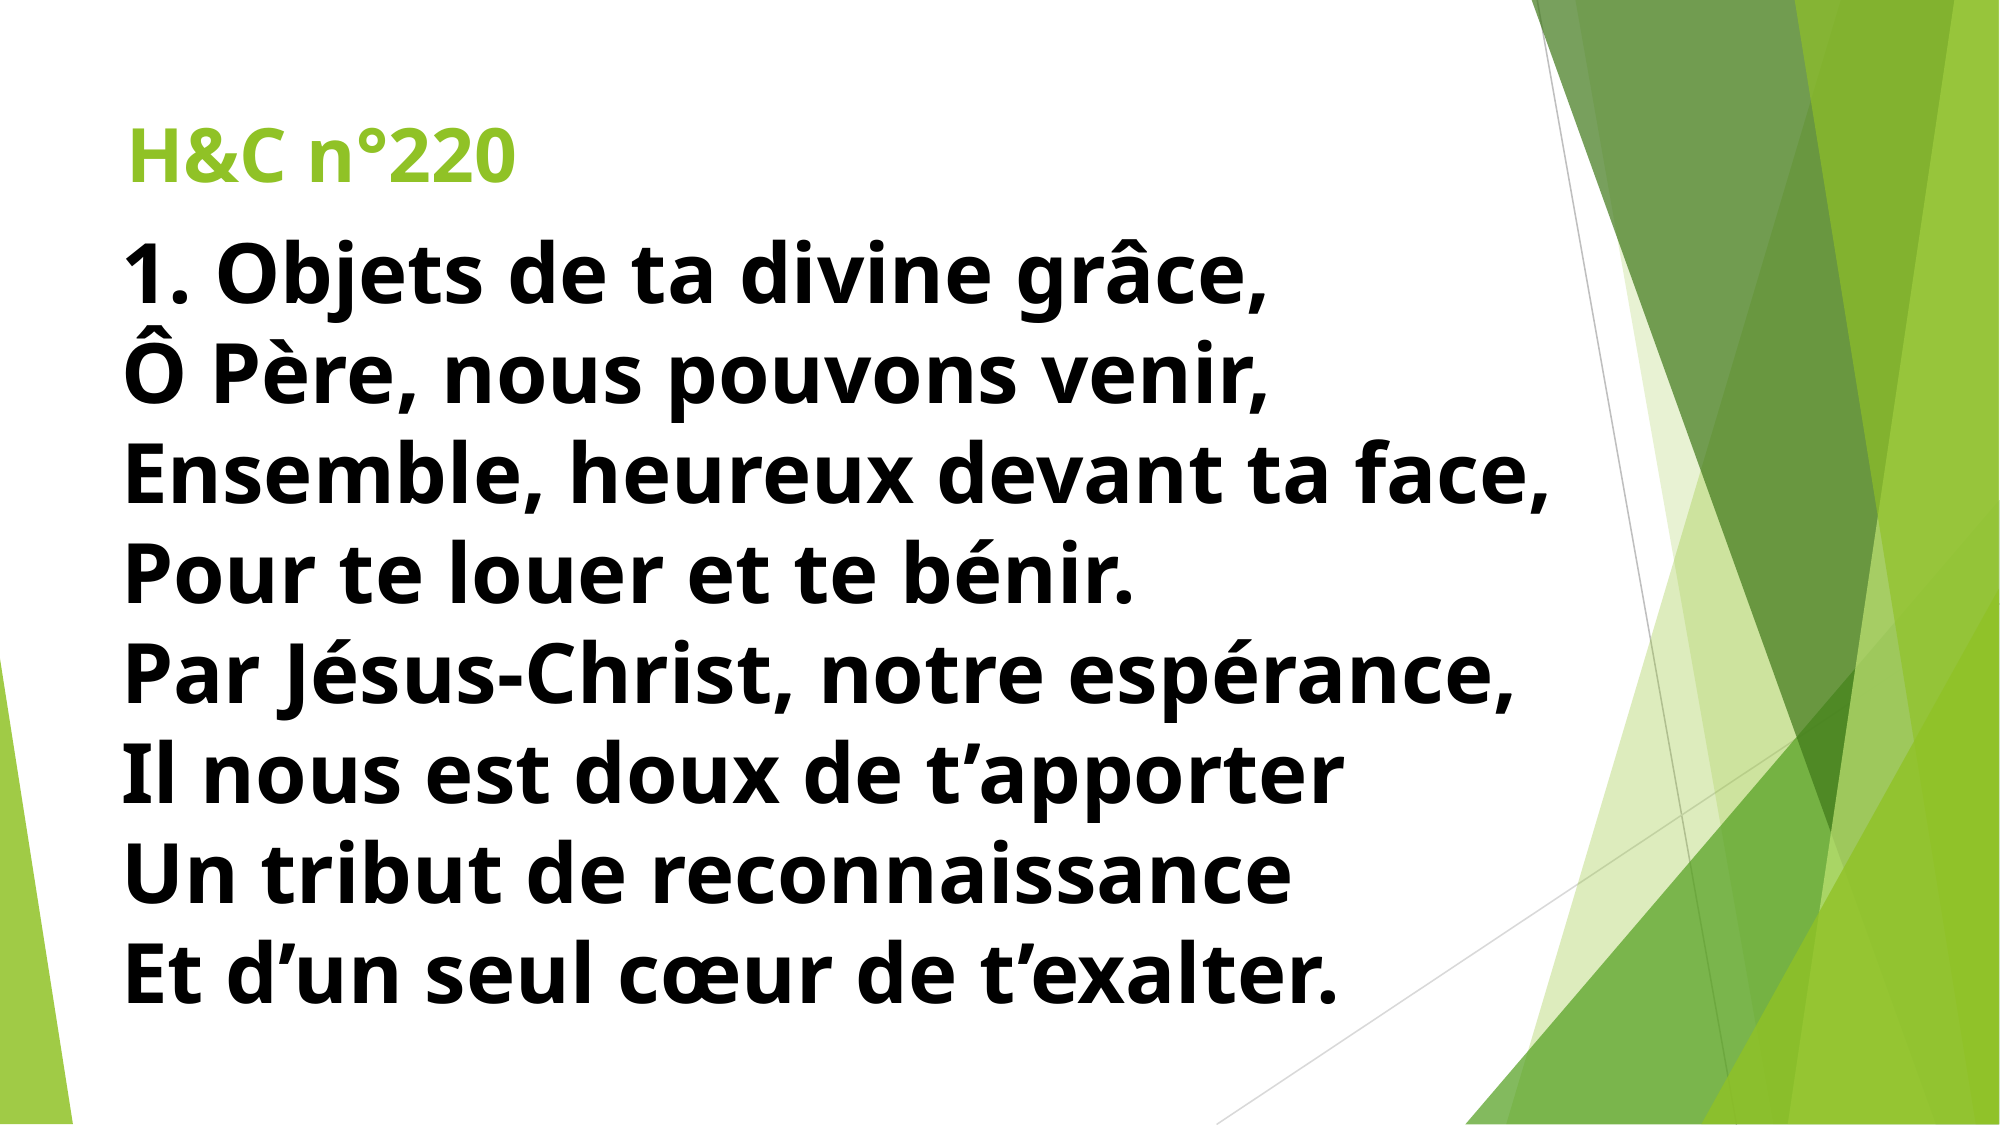

H&C n°220
1. Objets de ta divine grâce,
Ô Père, nous pouvons venir,
Ensemble, heureux devant ta face,
Pour te louer et te bénir.
Par Jésus-Christ, notre espérance,
Il nous est doux de t’apporter
Un tribut de reconnaissance
Et d’un seul cœur de t’exalter.